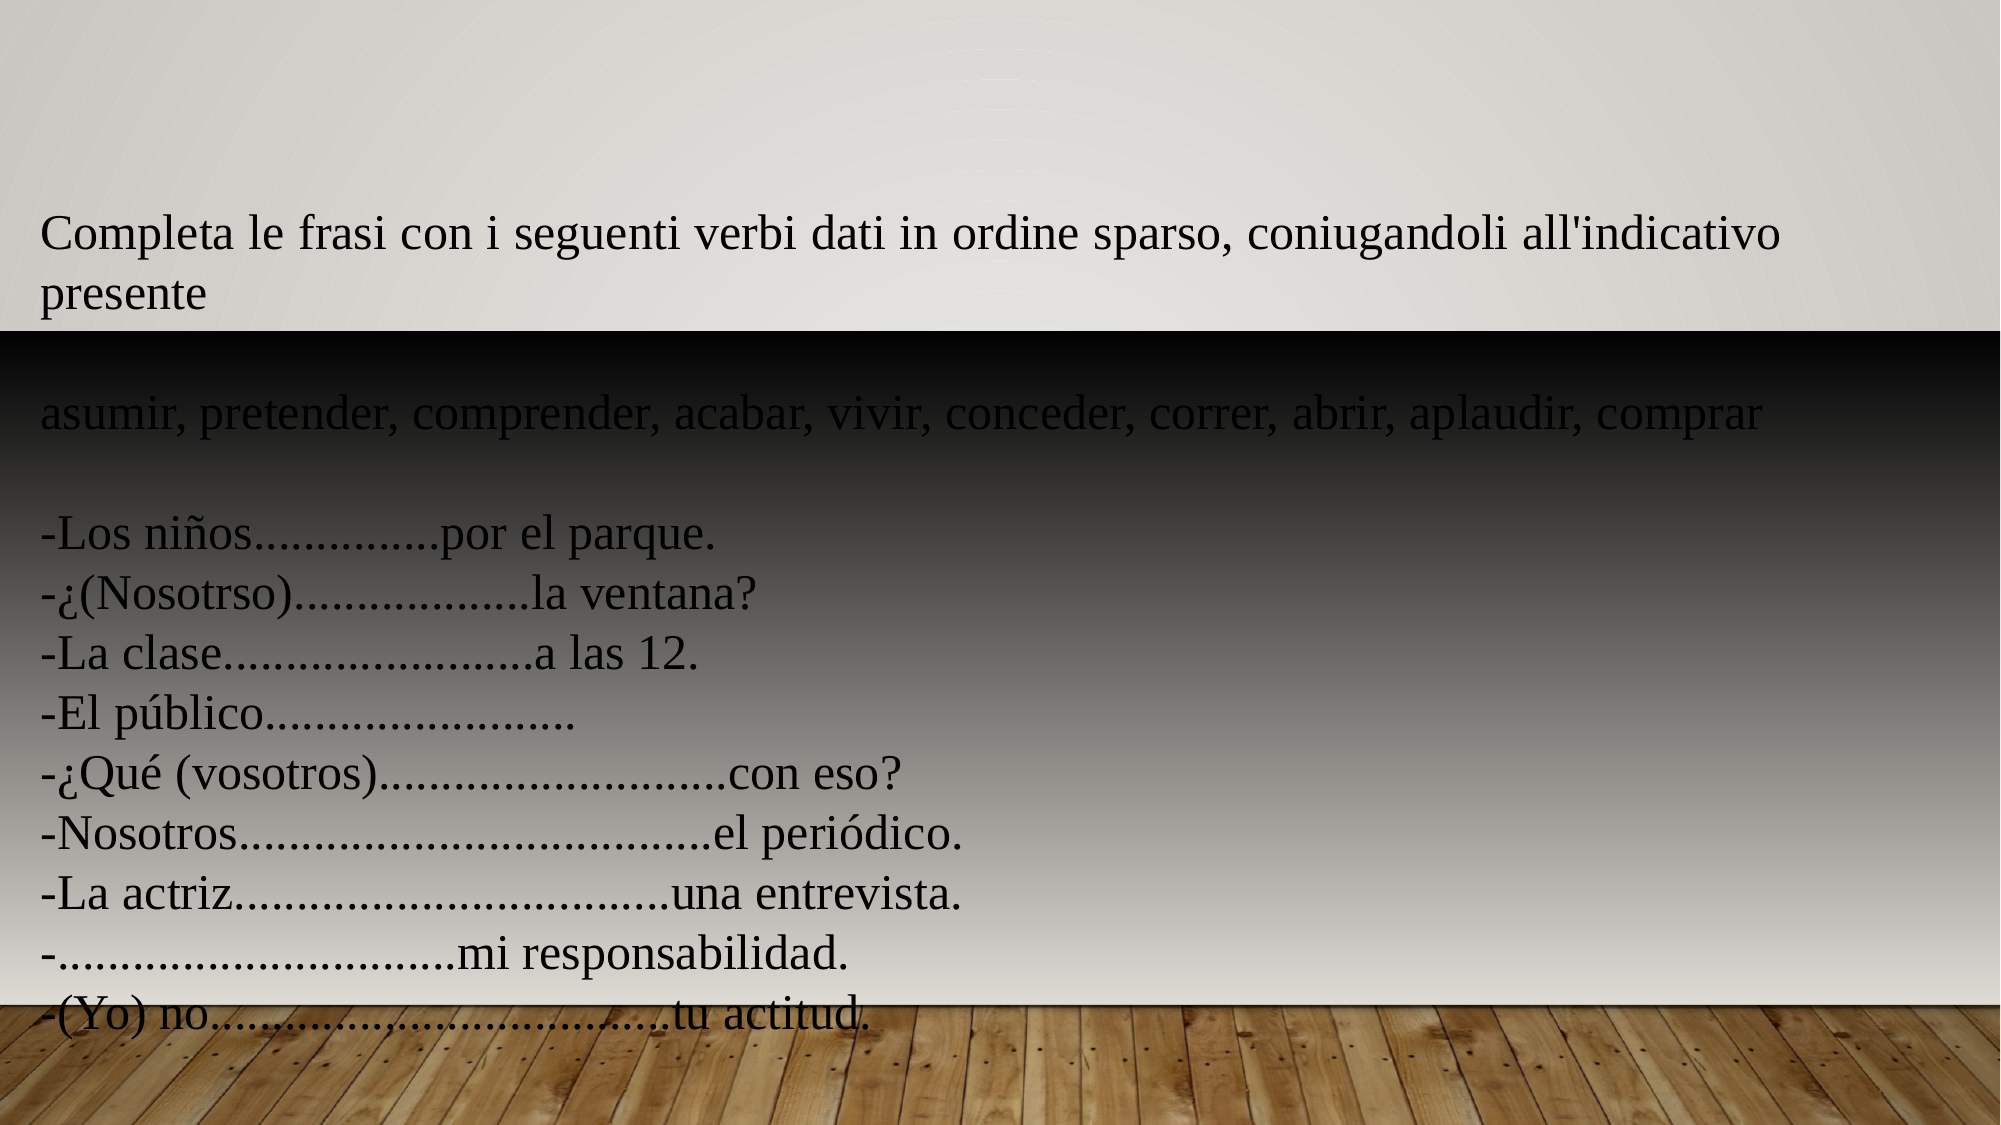

Completa le frasi con i seguenti verbi dati in ordine sparso, coniugandoli all'indicativo presente
asumir, pretender, comprender, acabar, vivir, conceder, correr, abrir, aplaudir, comprar
-Los niños...............por el parque.
-¿(Nosotrso)...................la ventana?
-La clase.........................a las 12.
-El público.........................
-¿Qué (vosotros)............................con eso?
-Nosotros......................................el periódico.
-La actriz...................................una entrevista.
-................................mi responsabilidad.
-(Yo) no.....................................tu actitud.